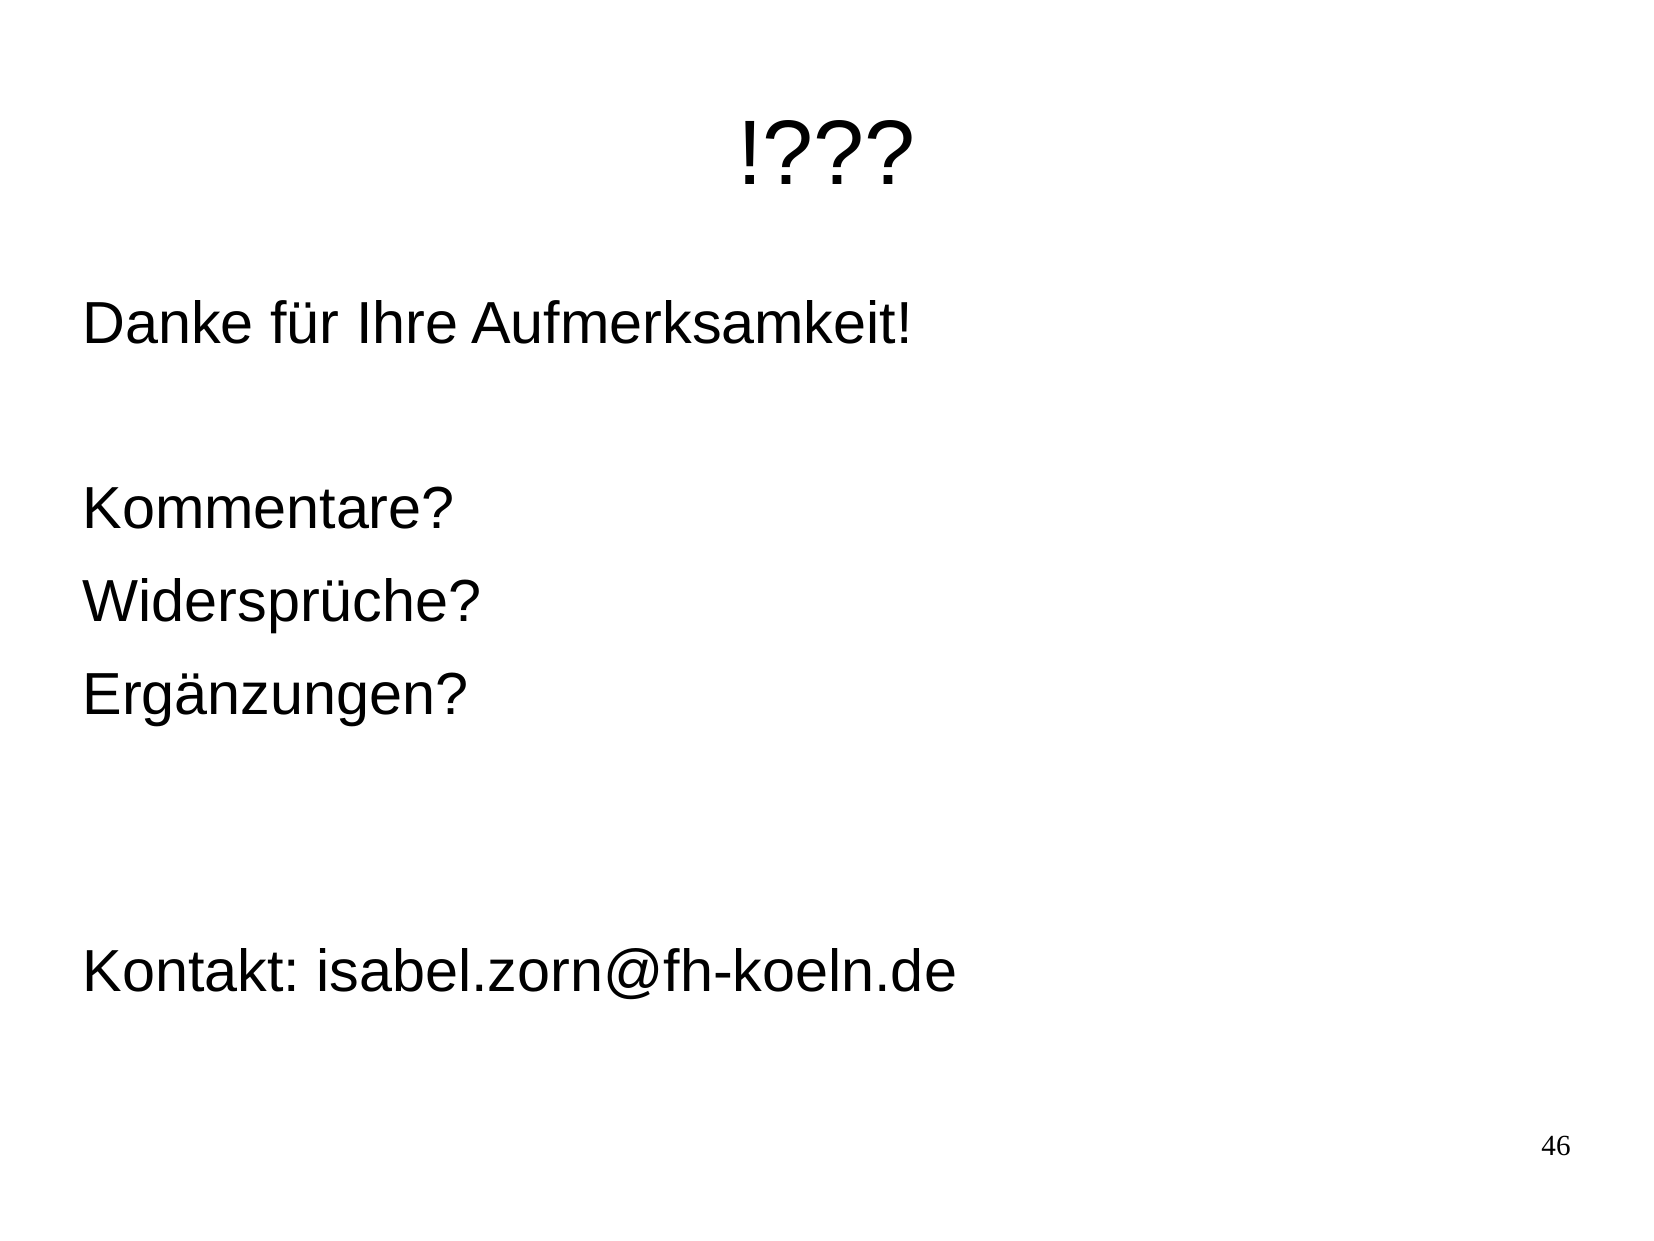

# !???
Danke für Ihre Aufmerksamkeit!
Kommentare?
Widersprüche?
Ergänzungen?
Kontakt: isabel.zorn@fh-koeln.de
46